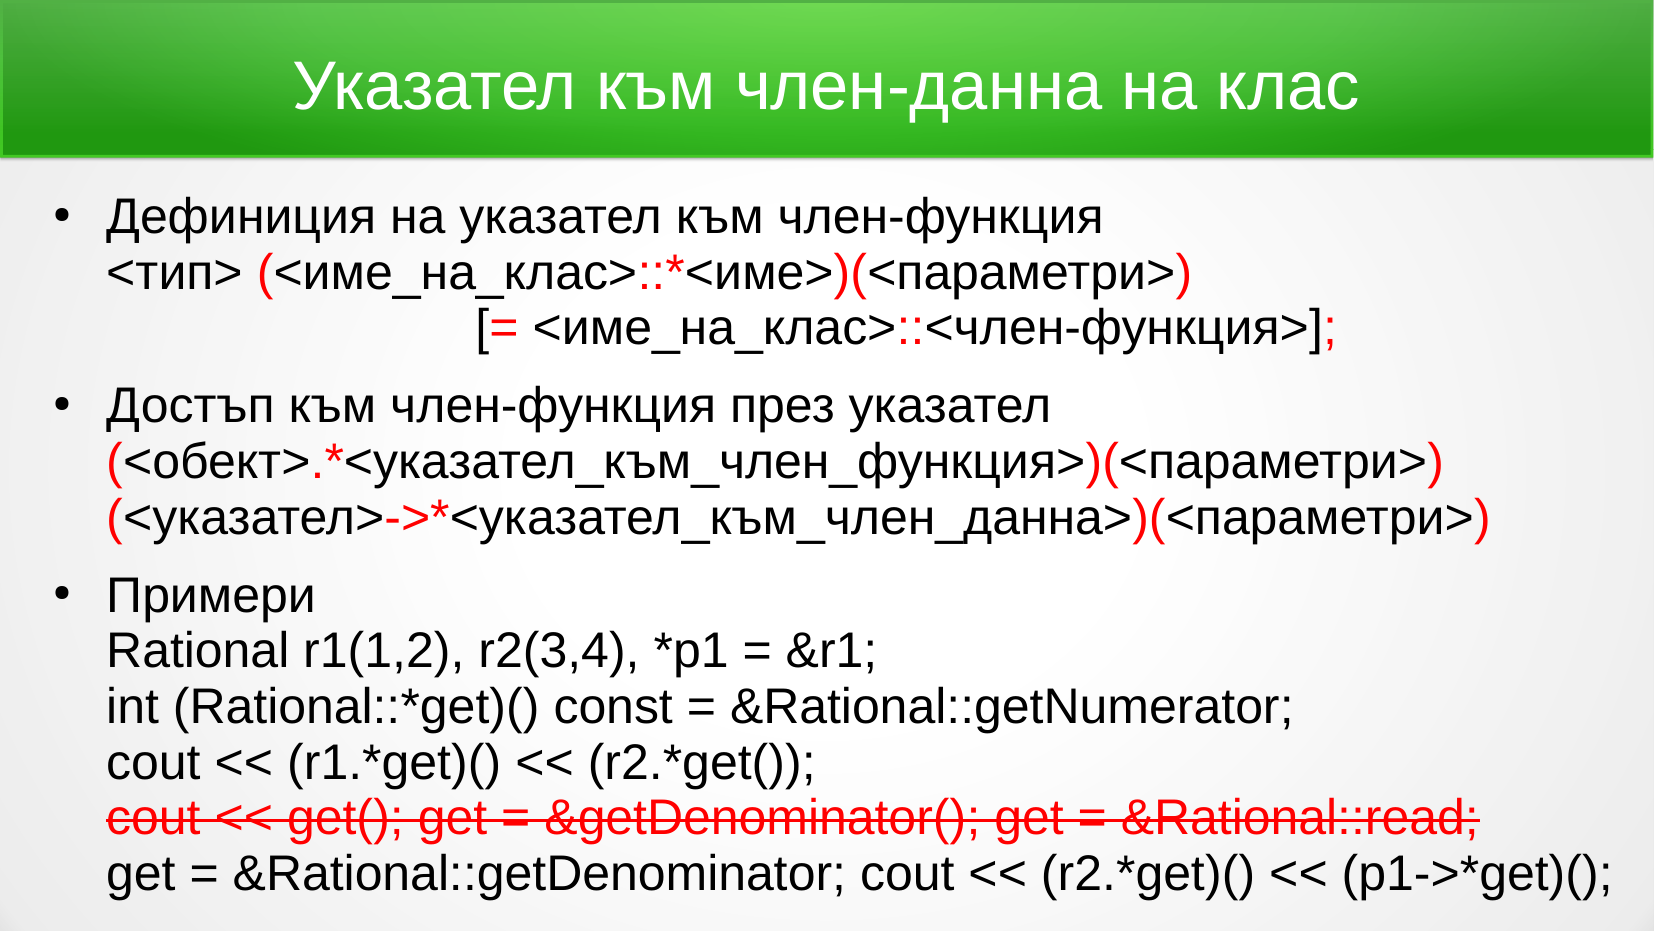

# Указател към член-данна на клас
Дефиниция на указател към член-функция
<тип> (<име_на_клас>::*<име>)(<параметри>)
					[= <име_на_клас>::<член-функция>];
Достъп към член-функция през указател
(<обект>.*<указател_към_член_функция>)(<параметри>)
(<указател>->*<указател_към_член_данна>)(<параметри>)
Примери
Rational r1(1,2), r2(3,4), *p1 = &r1;
int (Rational::*get)() const = &Rational::getNumerator;
cout << (r1.*get)() << (r2.*get());
cout << get(); get = &getDenominator(); get = &Rational::read;
get = &Rational::getDenominator; cout << (r2.*get)() << (p1->*get)();